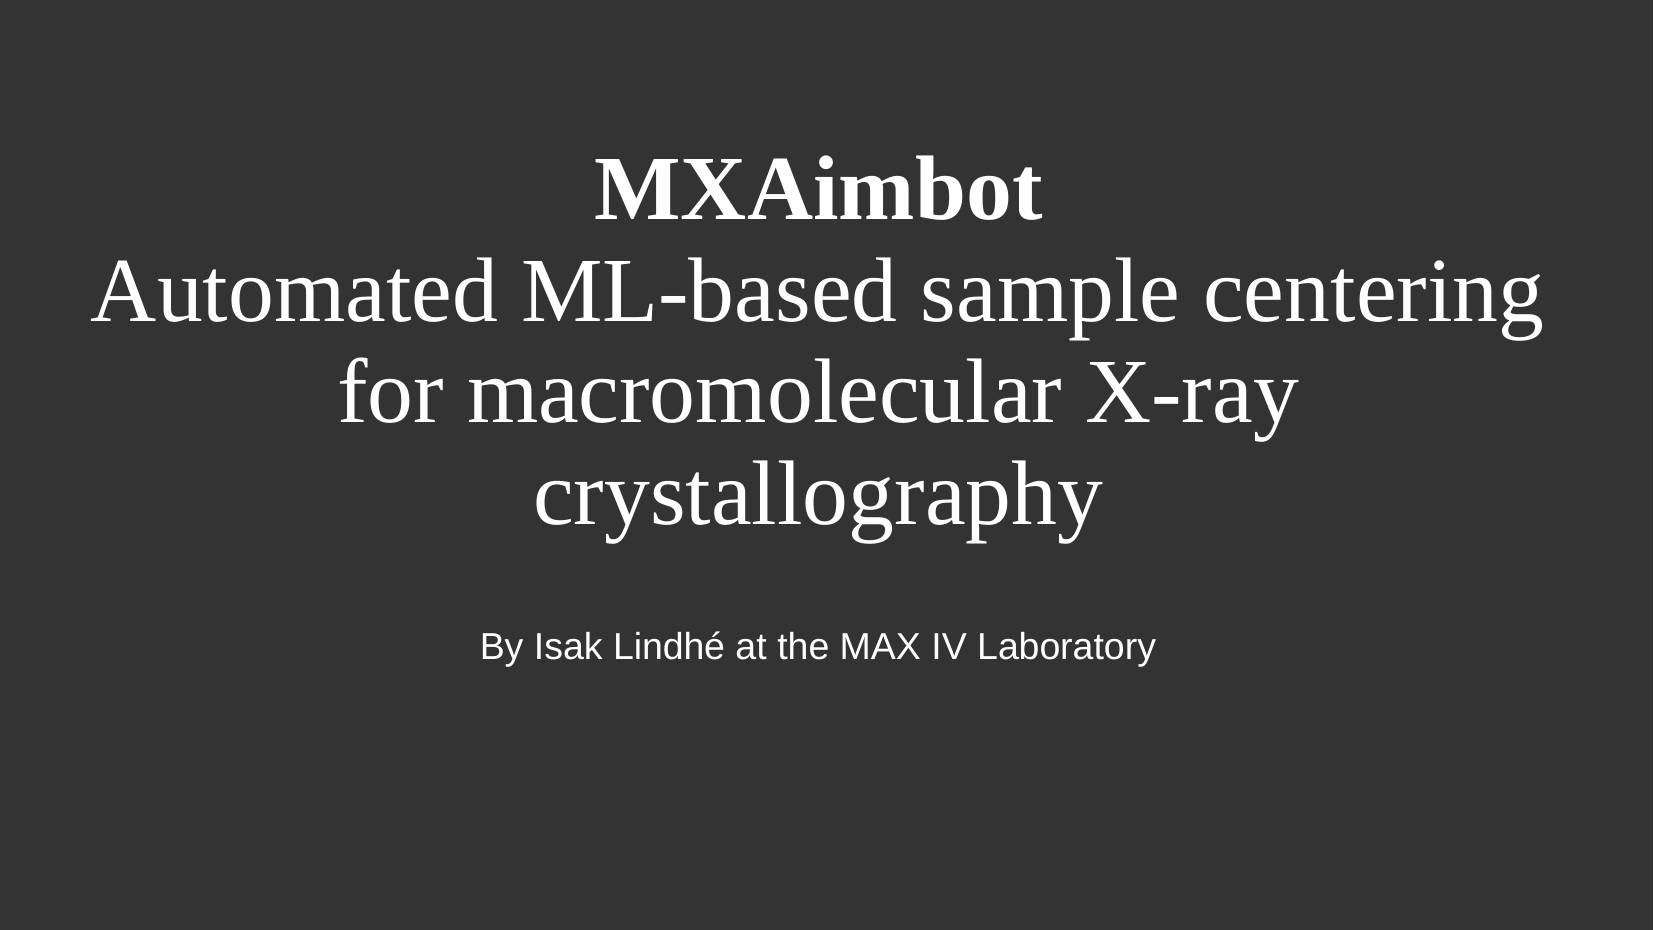

# MXAimbot Automated ML-based sample centering for macromolecular X-ray crystallography
By Isak Lindhé at the MAX IV Laboratory